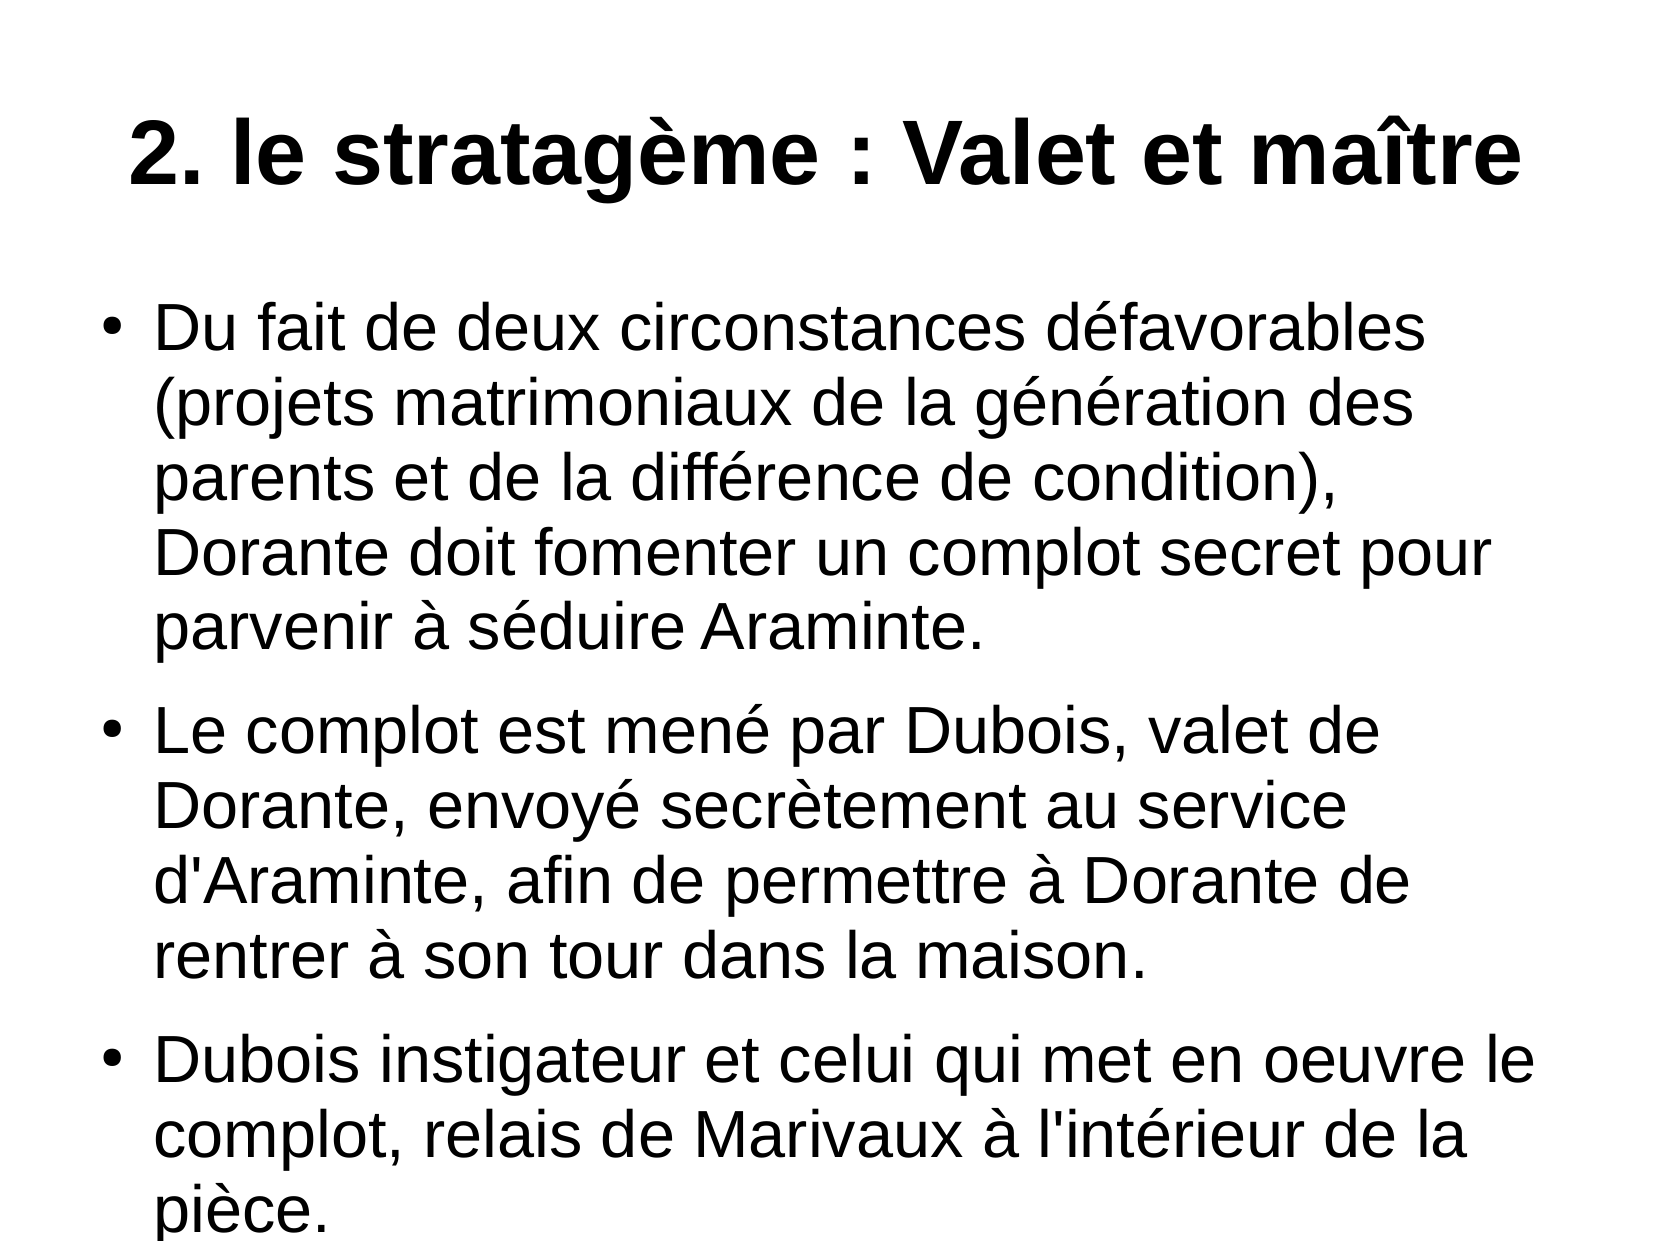

# 2. le stratagème : Valet et maître
Du fait de deux circonstances défavorables (projets matrimoniaux de la génération des parents et de la différence de condition), Dorante doit fomenter un complot secret pour parvenir à séduire Araminte.
Le complot est mené par Dubois, valet de Dorante, envoyé secrètement au service d'Araminte, afin de permettre à Dorante de rentrer à son tour dans la maison.
Dubois instigateur et celui qui met en oeuvre le complot, relais de Marivaux à l'intérieur de la pièce.